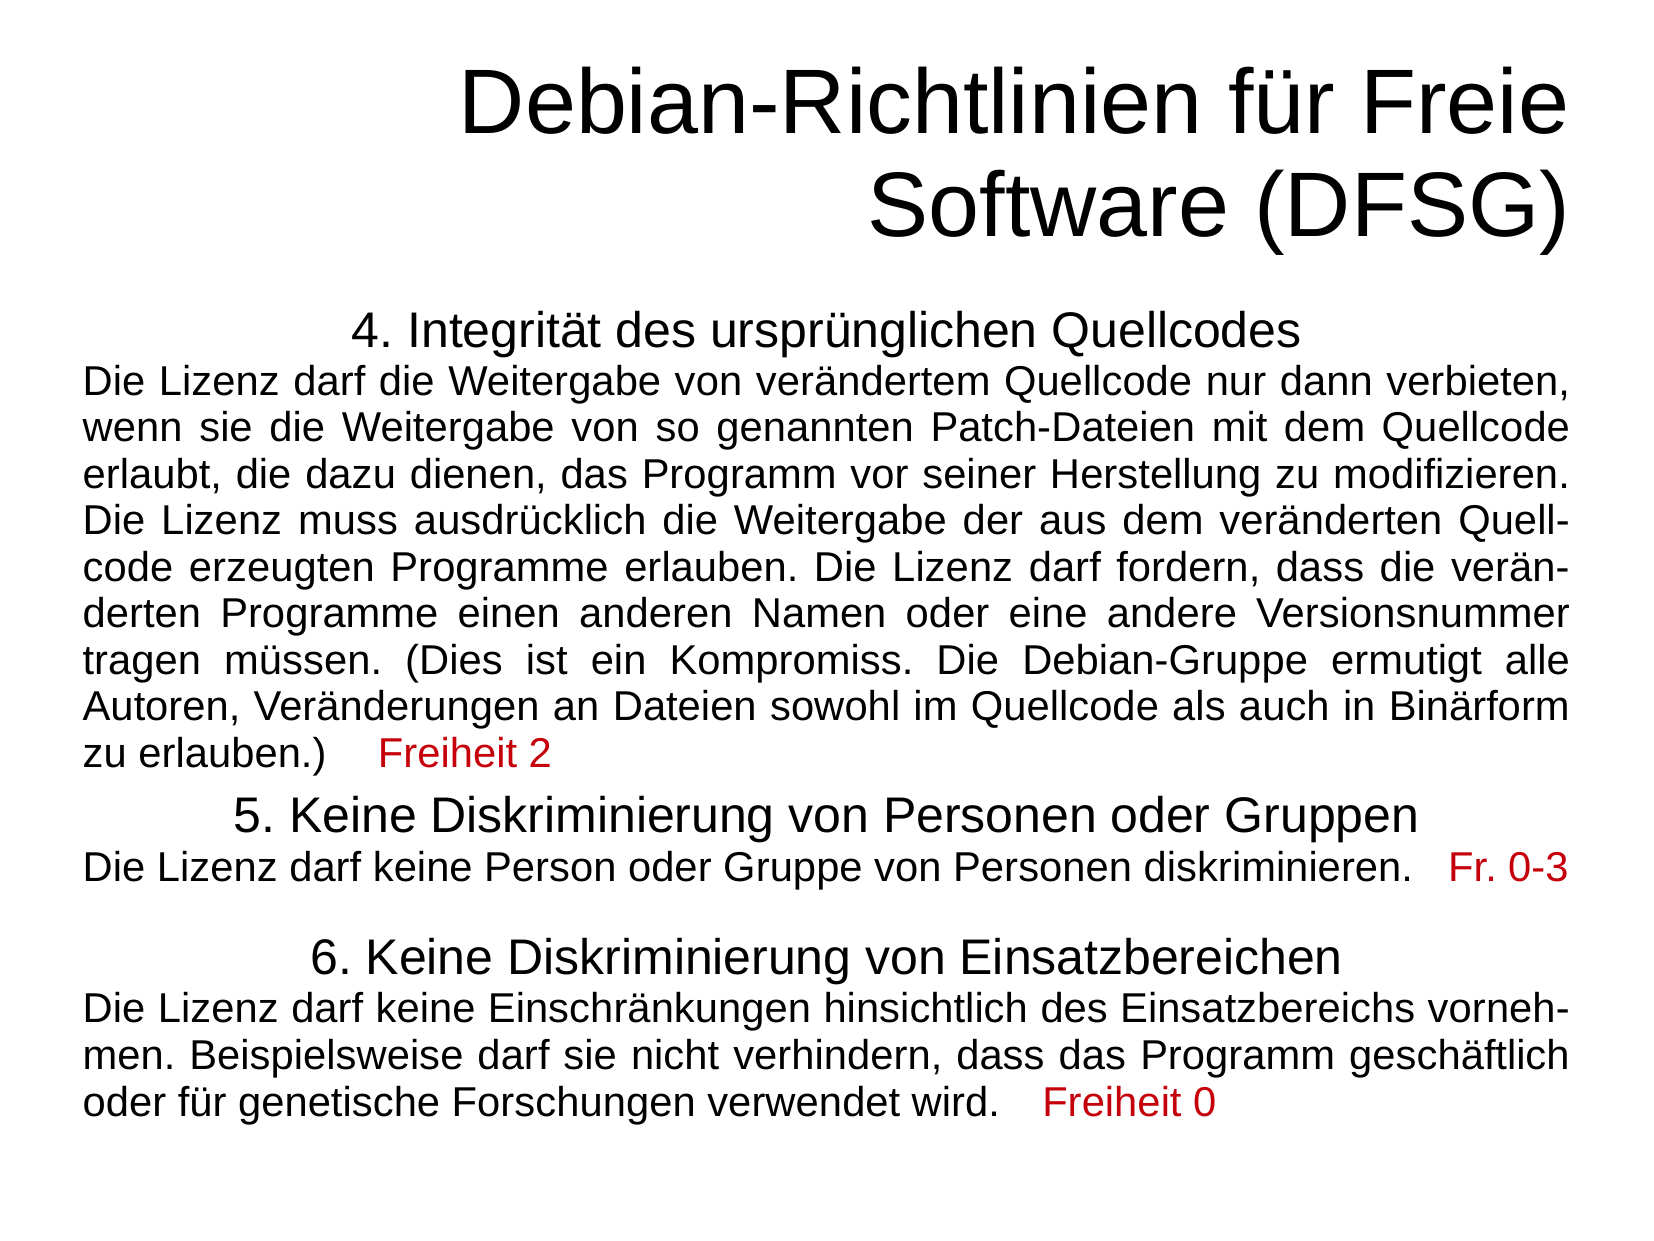

# Debian-Richtlinien für Freie Software (DFSG)
4. Integrität des ursprünglichen Quellcodes
Die Lizenz darf die Weitergabe von verändertem Quellcode nur dann verbieten, wenn sie die Weitergabe von so genannten Patch-Dateien mit dem Quellcode erlaubt, die dazu dienen, das Programm vor seiner Herstellung zu modifizieren. Die Lizenz muss ausdrücklich die Weitergabe der aus dem veränderten Quell-code erzeugten Programme erlauben. Die Lizenz darf fordern, dass die verän-derten Programme einen anderen Namen oder eine andere Versionsnummer tragen müssen. (Dies ist ein Kompromiss. Die Debian-Gruppe ermutigt alle Autoren, Veränderungen an Dateien sowohl im Quellcode als auch in Binärform zu erlauben.)	Freiheit 2
5. Keine Diskriminierung von Personen oder Gruppen
Die Lizenz darf keine Person oder Gruppe von Personen diskriminieren. Fr. 0-3
6. Keine Diskriminierung von Einsatzbereichen
Die Lizenz darf keine Einschränkungen hinsichtlich des Einsatzbereichs vorneh-men. Beispielsweise darf sie nicht verhindern, dass das Programm geschäftlich oder für genetische Forschungen verwendet wird.	Freiheit 0